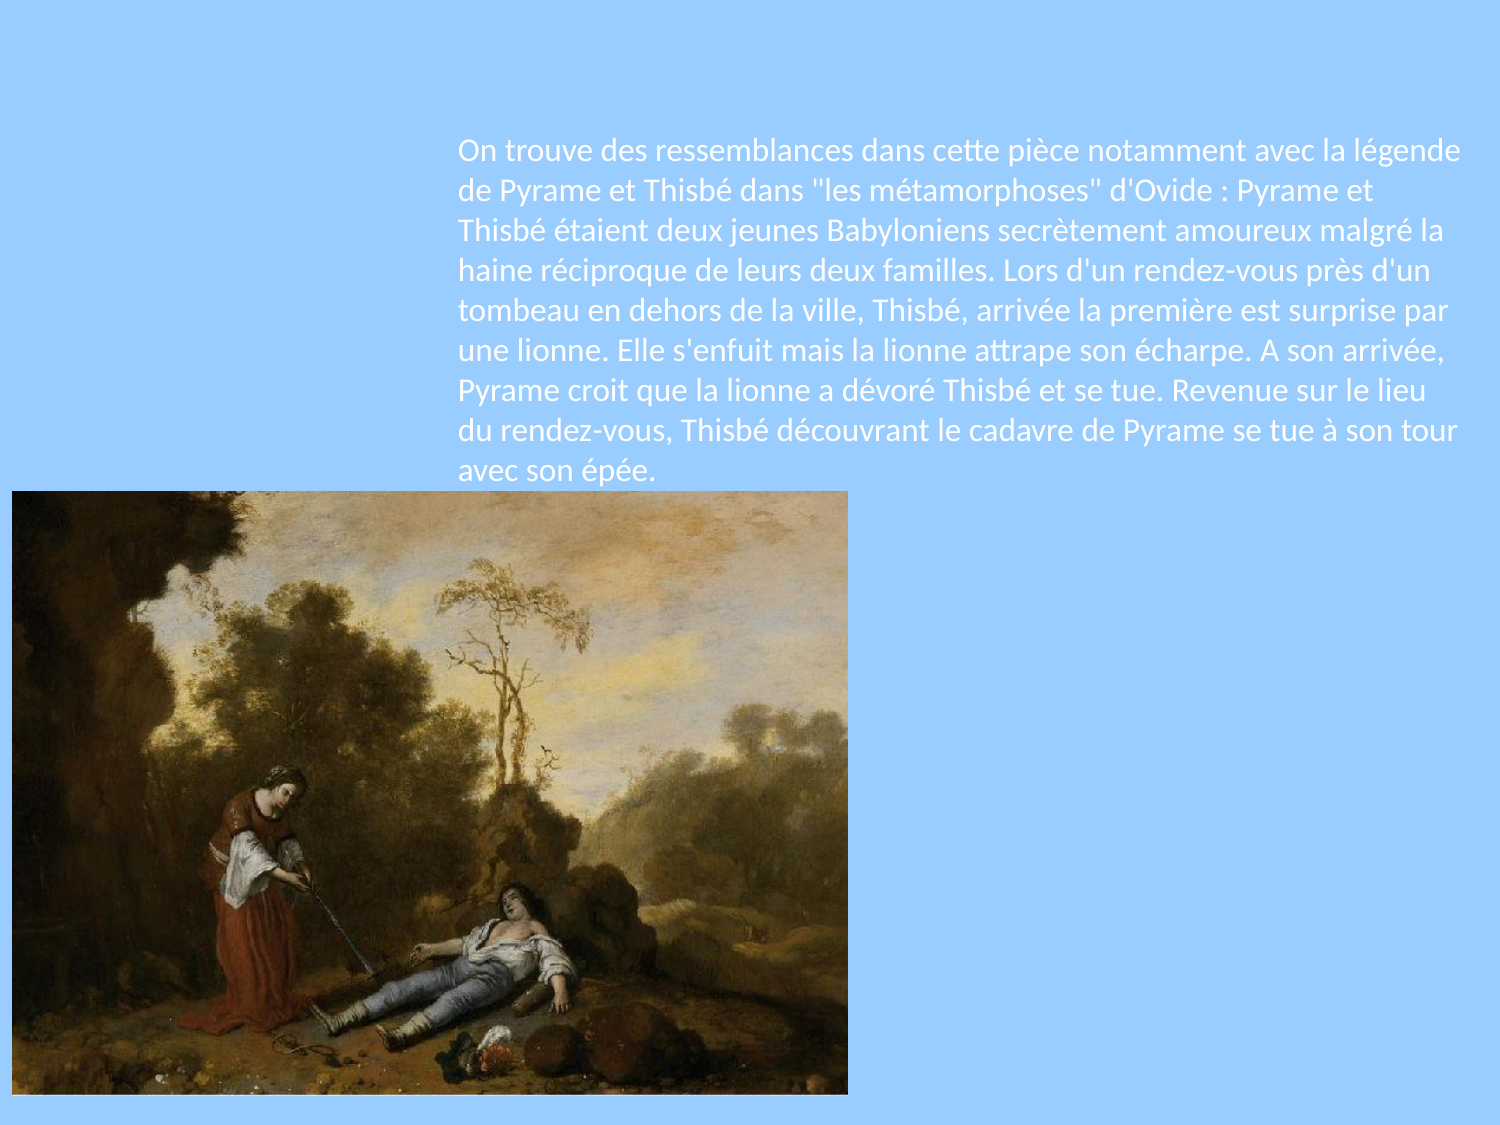

On trouve des ressemblances dans cette pièce notamment avec la légende de Pyrame et Thisbé dans "les métamorphoses" d'Ovide : Pyrame et Thisbé étaient deux jeunes Babyloniens secrètement amoureux malgré la haine réciproque de leurs deux familles. Lors d'un rendez-vous près d'un tombeau en dehors de la ville, Thisbé, arrivée la première est surprise par une lionne. Elle s'enfuit mais la lionne attrape son écharpe. A son arrivée, Pyrame croit que la lionne a dévoré Thisbé et se tue. Revenue sur le lieu du rendez-vous, Thisbé découvrant le cadavre de Pyrame se tue à son tour avec son épée.